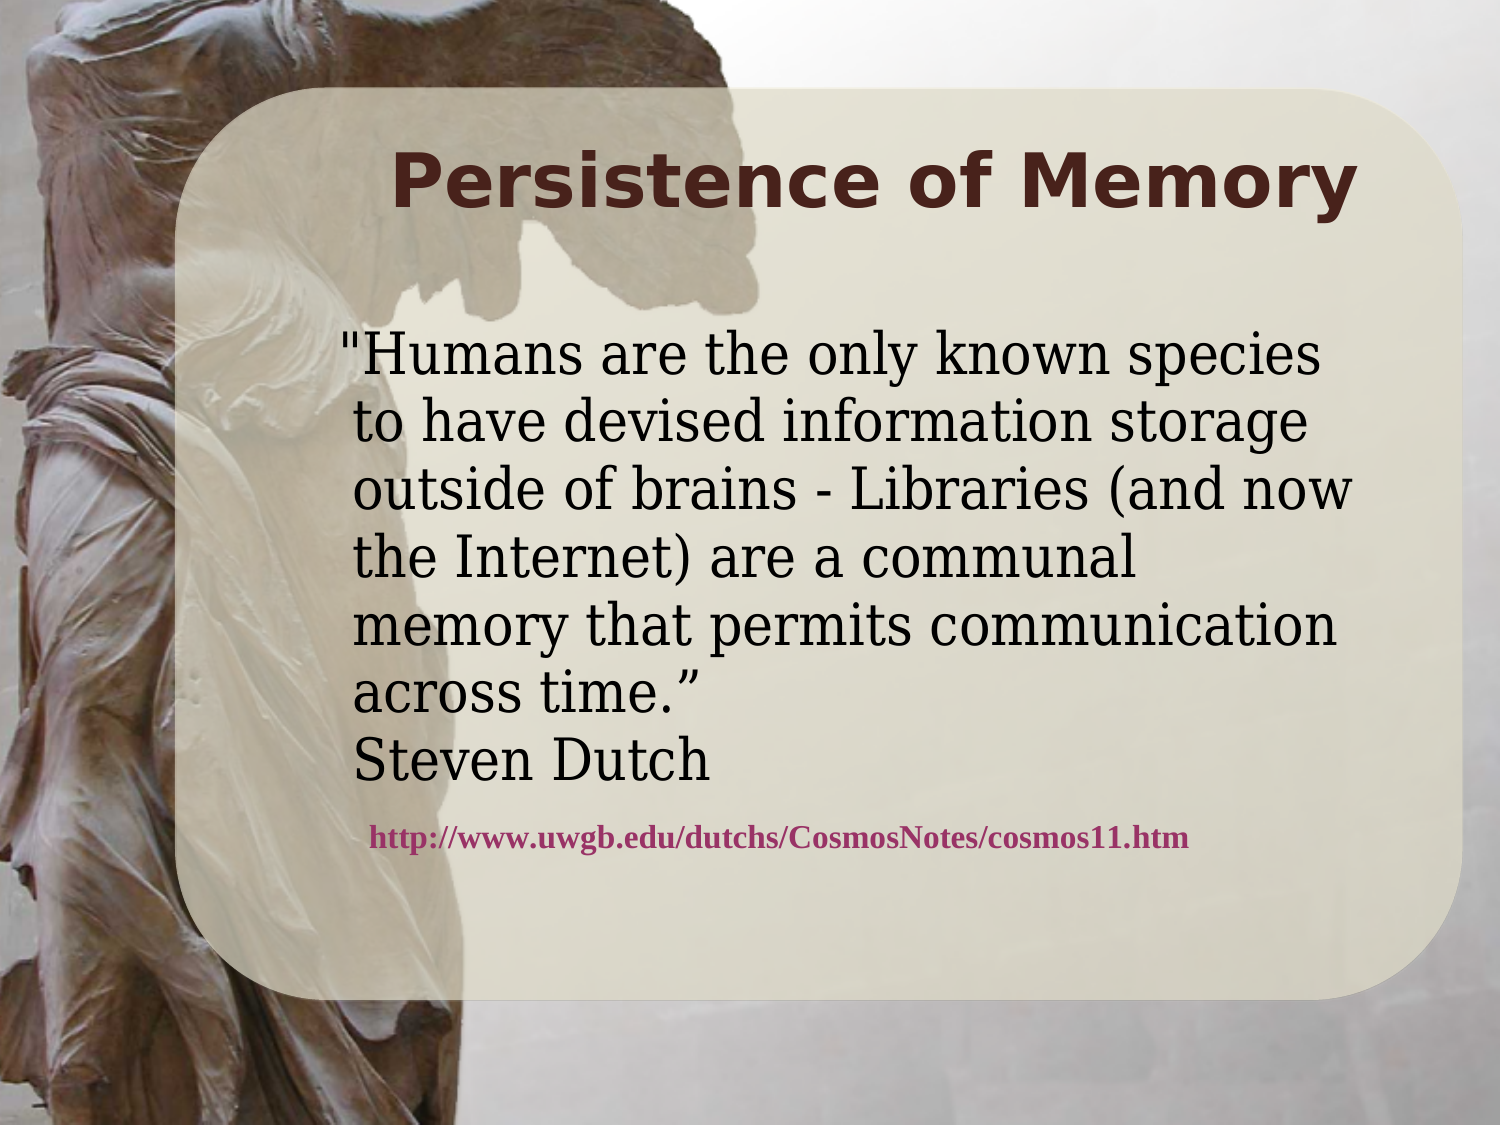

# Persistence of Memory
 "Humans are the only known species to have devised information storage outside of brains - Libraries (and now the Internet) are a communal memory that permits communication across time.”
Steven Dutch
 http://www.uwgb.edu/dutchs/CosmosNotes/cosmos11.htm